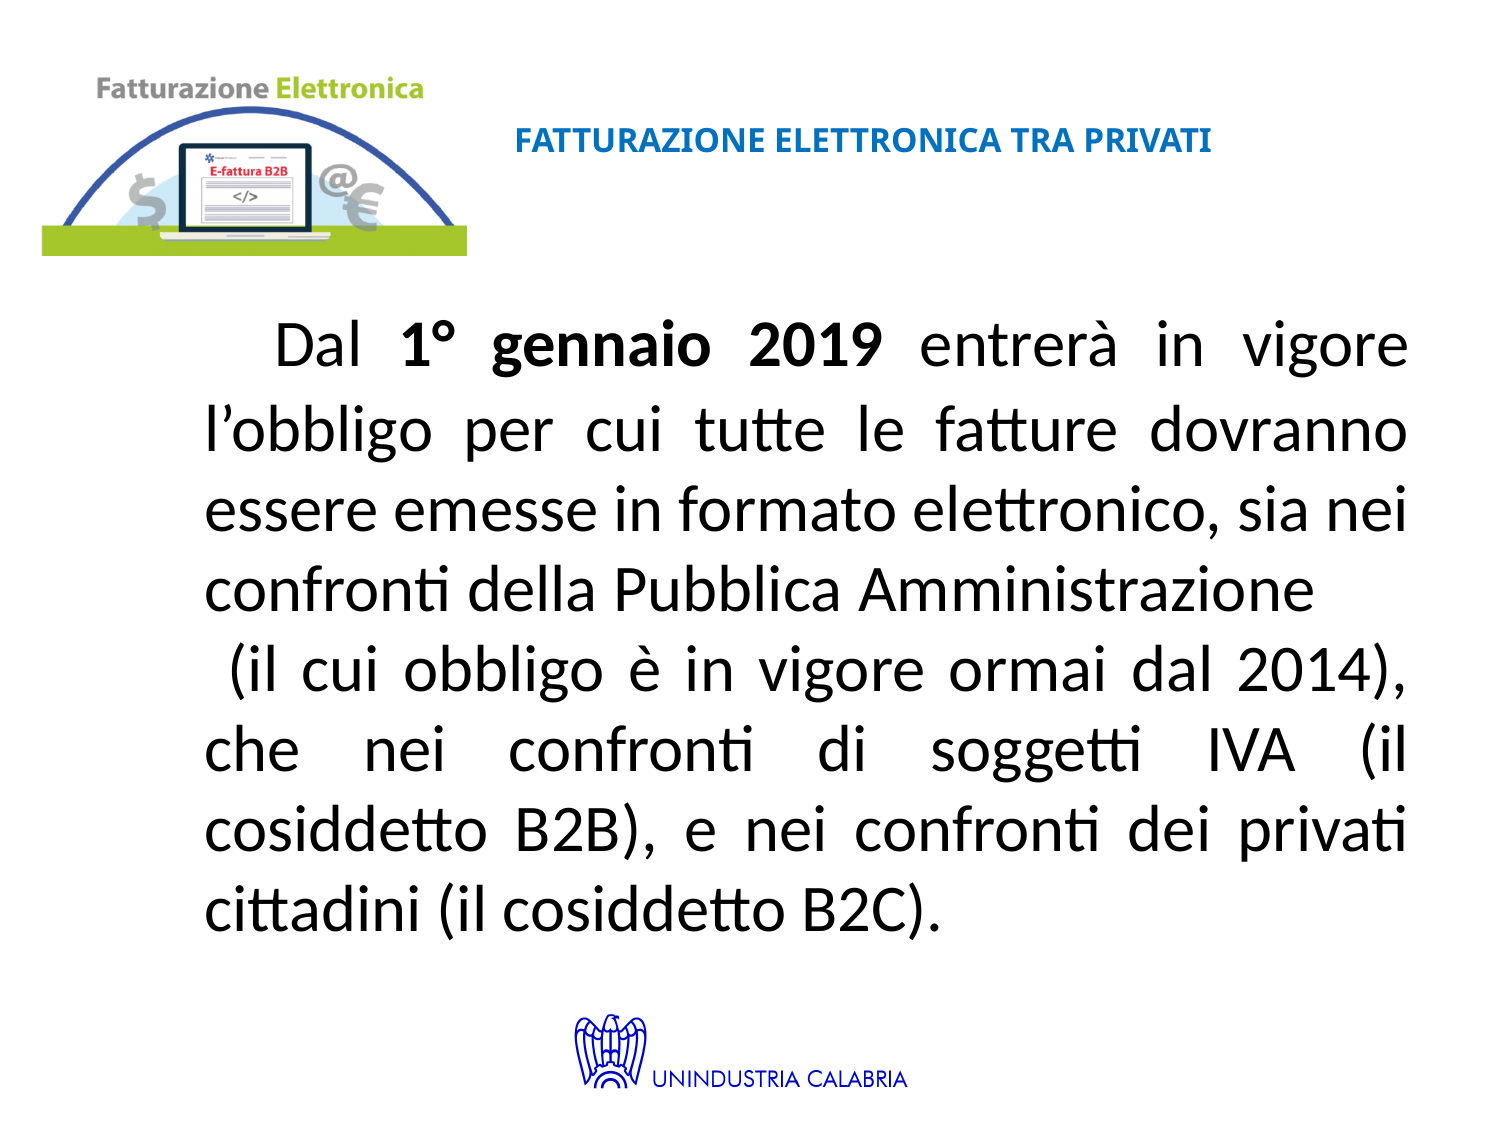

# FATTURAZIONE ELETTRONICA TRA PRIVATI
 Dal 1° gennaio 2019 entrerà in vigore l’obbligo per cui tutte le fatture dovranno essere emesse in formato elettronico, sia nei confronti della Pubblica Amministrazione (il cui obbligo è in vigore ormai dal 2014), che nei confronti di soggetti IVA (il cosiddetto B2B), e nei confronti dei privati cittadini (il cosiddetto B2C).